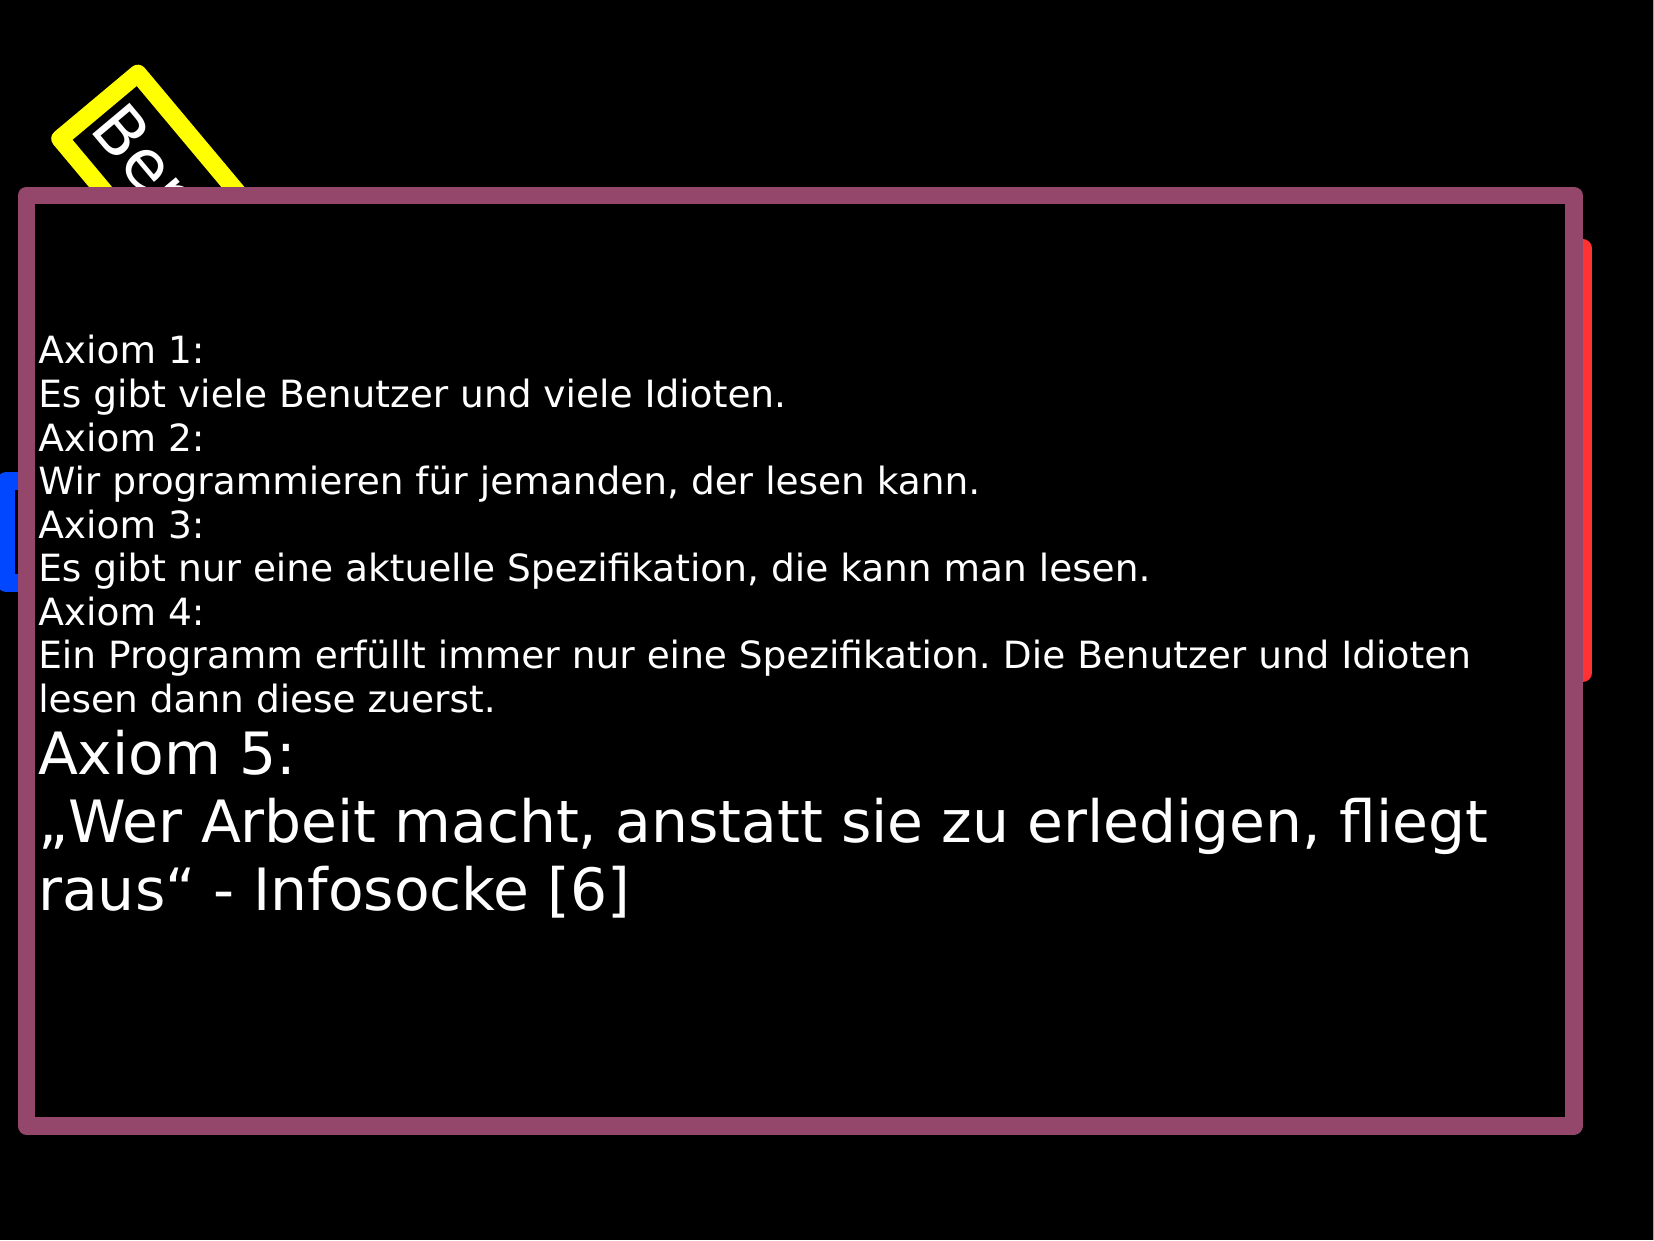

Axiom 1:
Es gibt viele Benutzer und viele Idioten.
Axiom 2:
Wir programmieren für jemanden, der lesen kann.
Axiom 3:
Es gibt nur eine aktuelle Spezifikation, die kann man lesen.
Axiom 4:
Ein Programm erfüllt immer nur eine Spezifikation. Die Benutzer und Idioten lesen dann diese zuerst.
Axiom 5:
„Wer Arbeit macht, anstatt sie zu erledigen, fliegt raus“ - Infosocke [6]
Benutzerfreundlich = Idiotensicher!
Plattformübergreifend
GUI und CMD Erstellung
Benutzerfreundlich = Idiotensicher
Bearbeitung
Auswertung der Protokolle